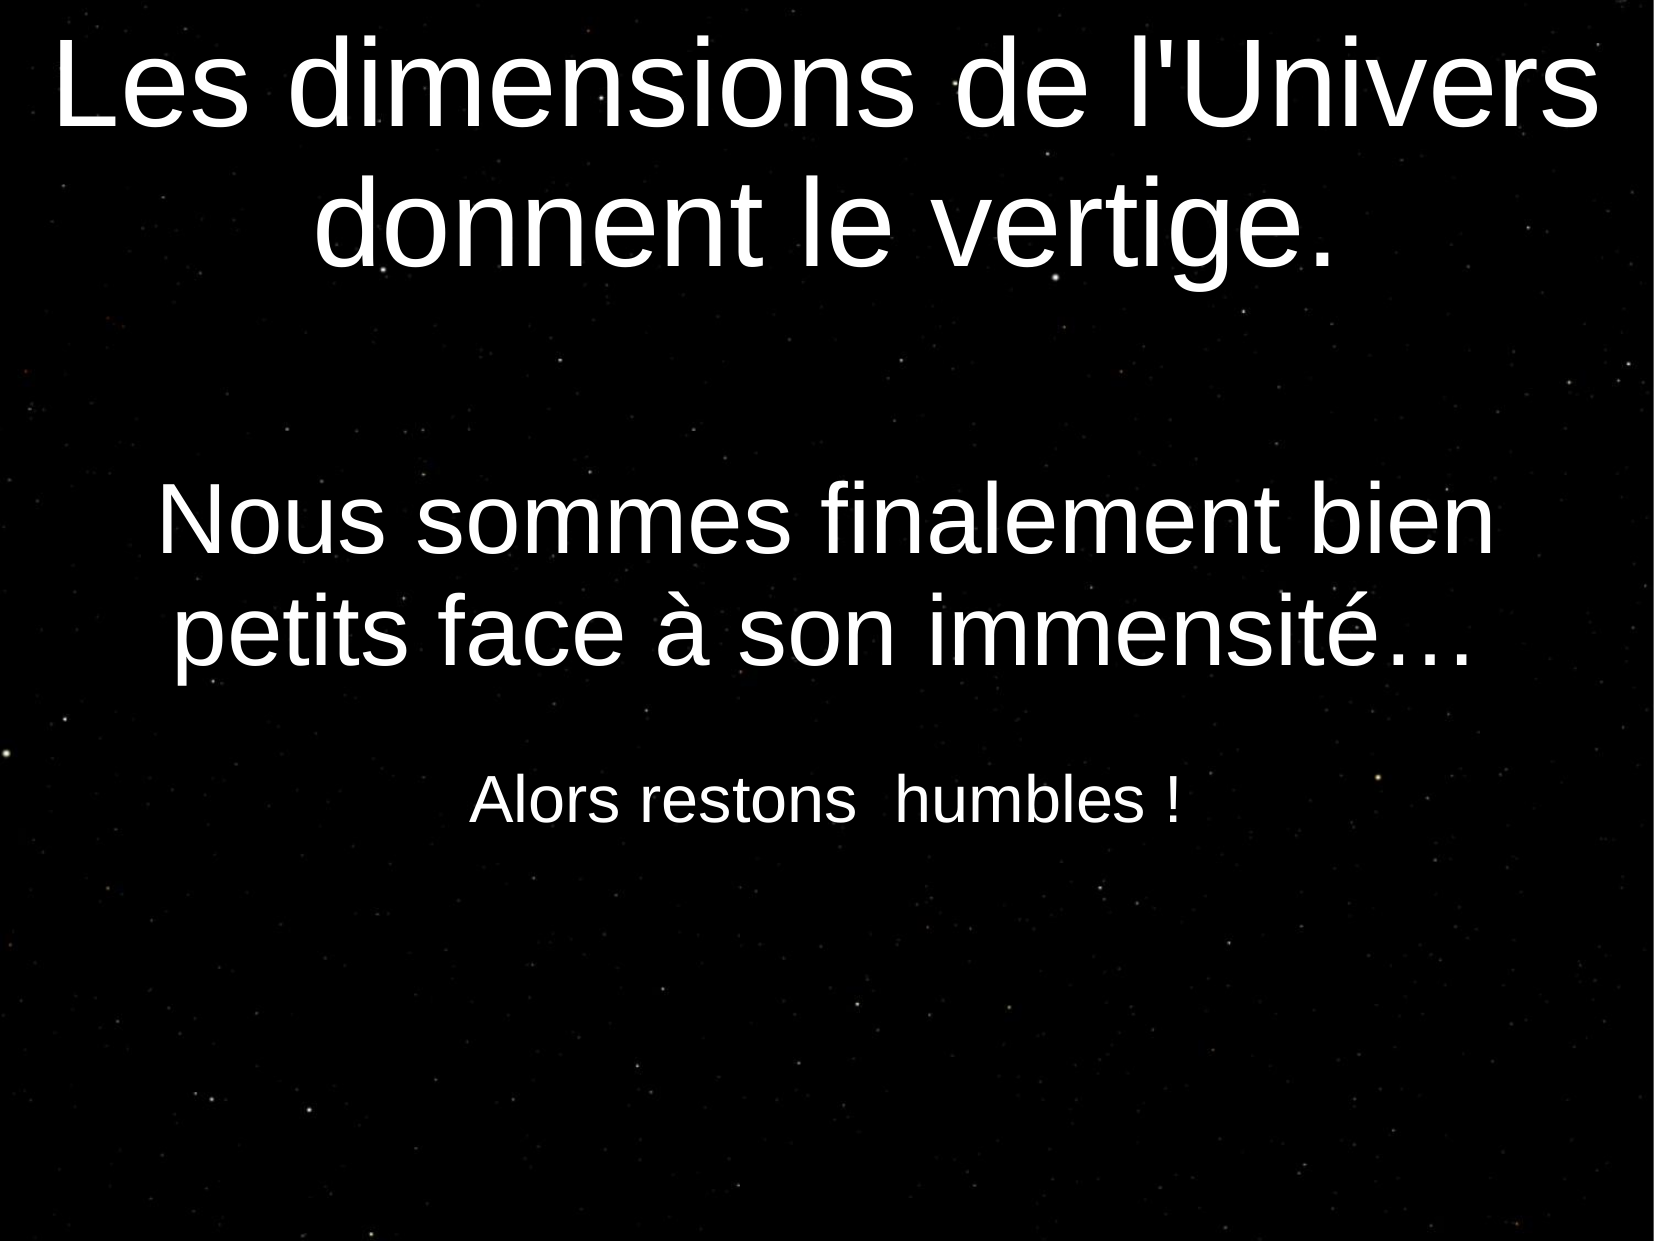

# Les dimensions de l'Univers donnent le vertige.
Nous sommes finalement bien petits face à son immensité…
Alors restons humbles !